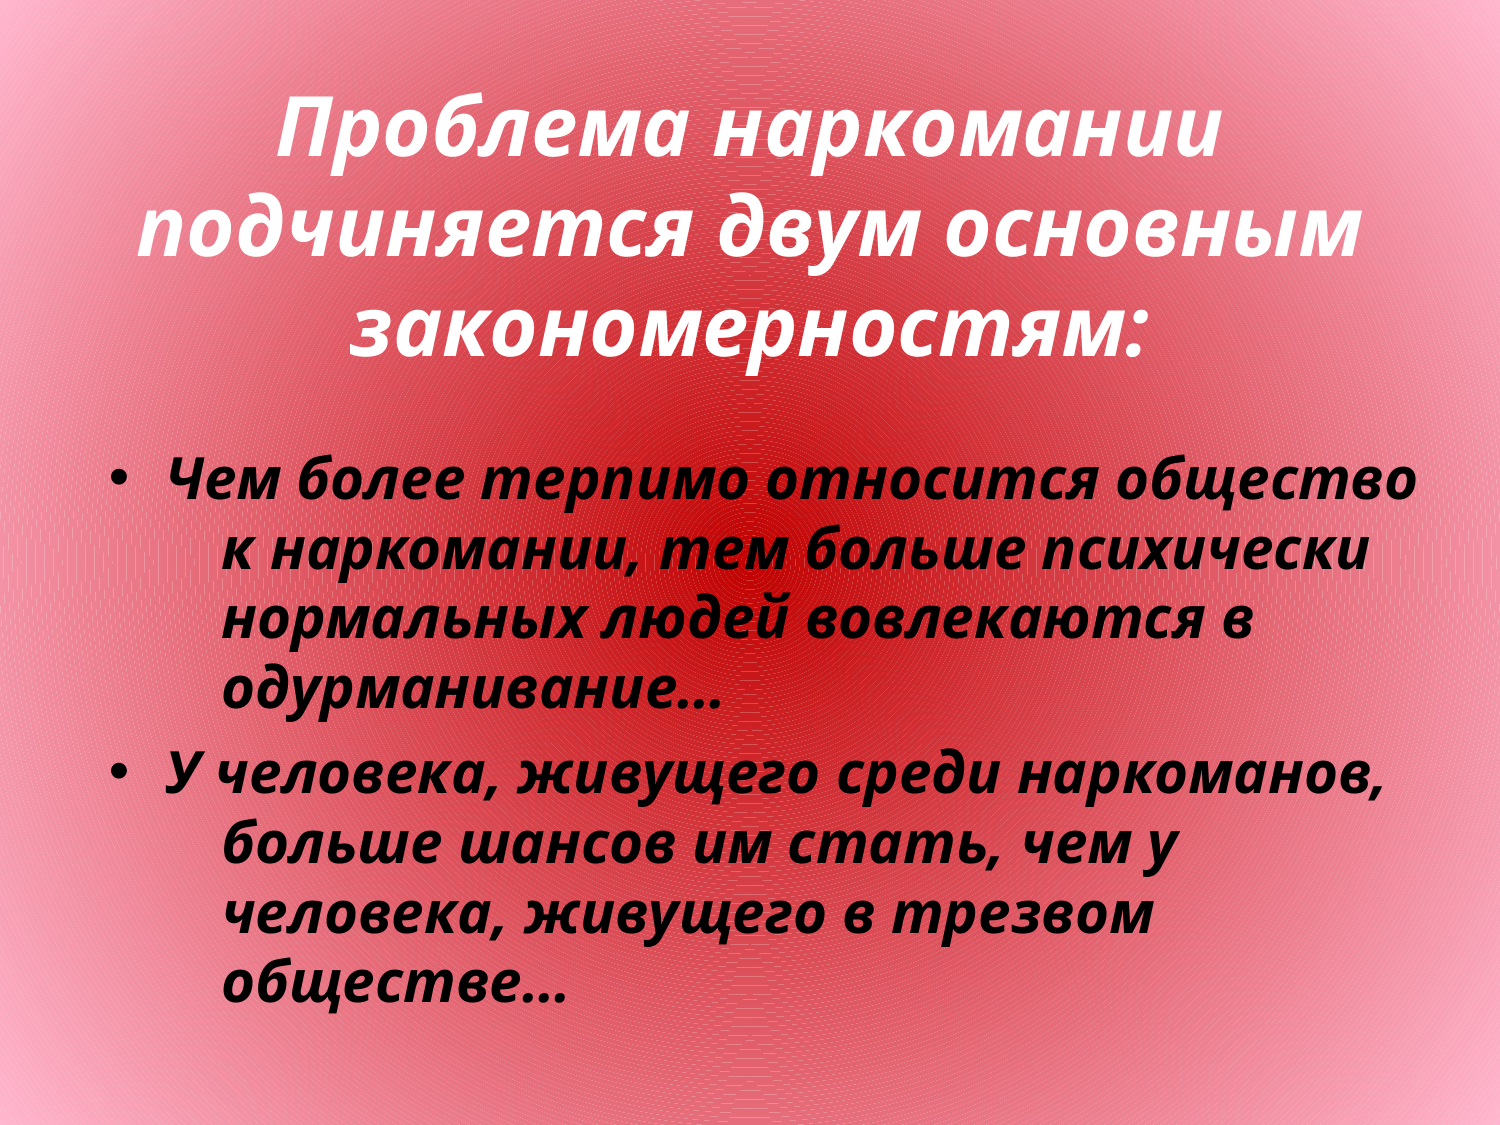

# Проблема наркомании подчиняется двум основным закономерностям:
Чем более терпимо относится общество к наркомании, тем больше психически нормальных людей вовлекаются в одурманивание…
У человека, живущего среди наркоманов, больше шансов им стать, чем у человека, живущего в трезвом обществе…